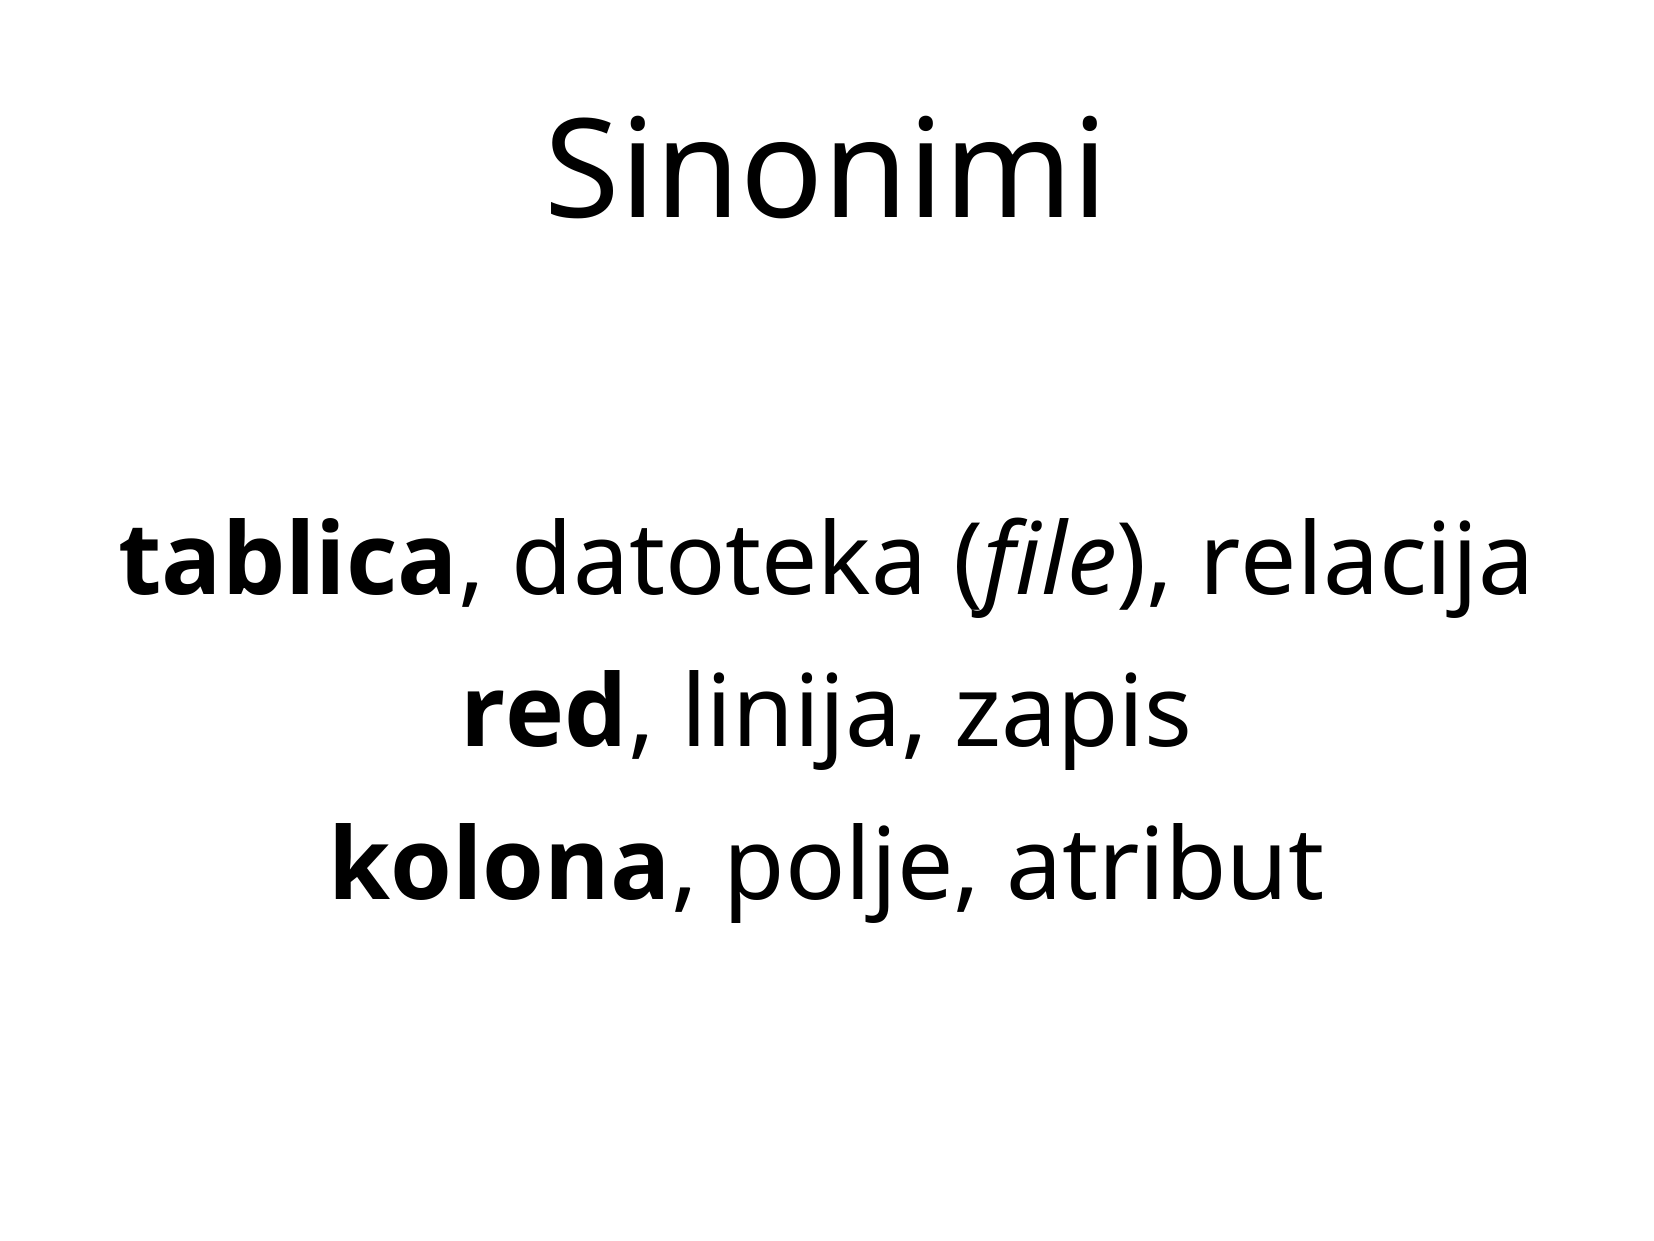

# Sinonimi
tablica, datoteka (file), relacija
red, linija, zapis
kolona, polje, atribut